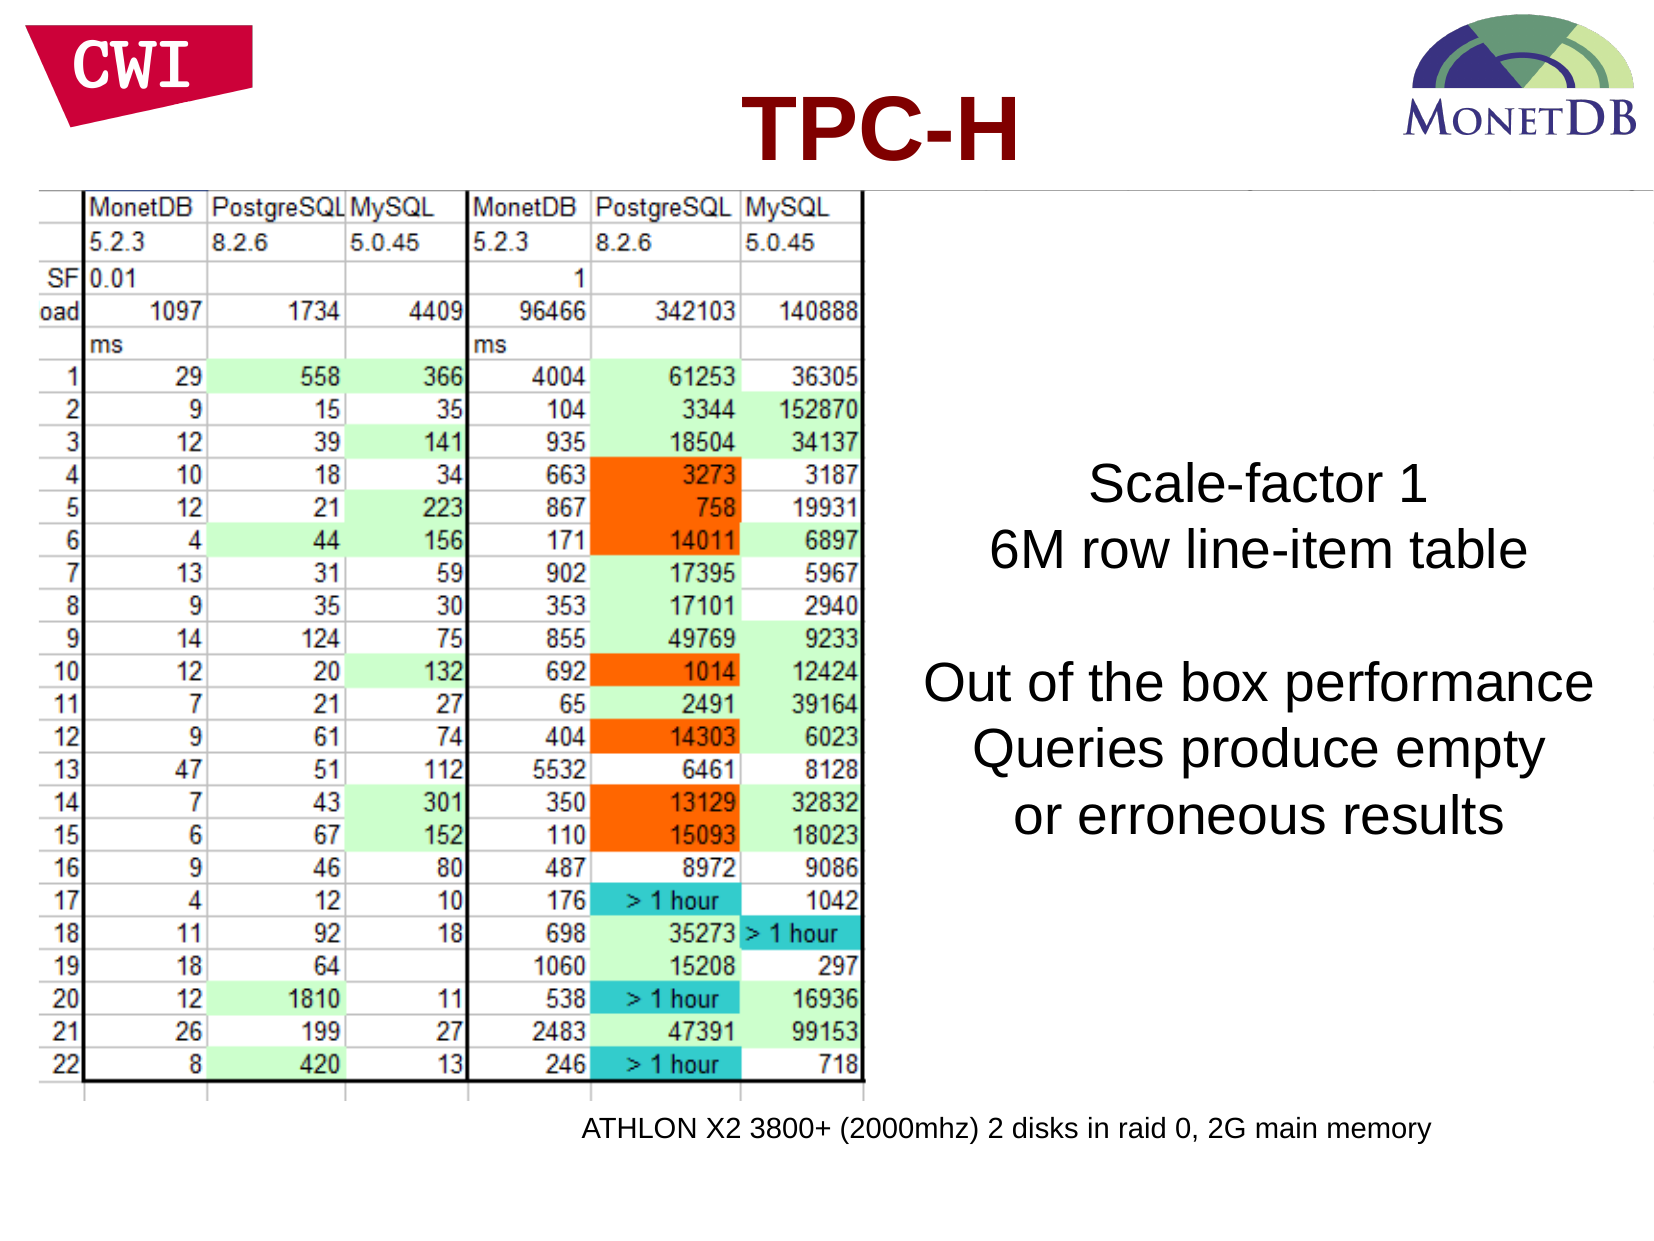

# TPC-H
Scale-factor 1
6M row line-item table
Out of the box performance
Queries produce empty
or erroneous results
ATHLON X2 3800+ (2000mhz) 2 disks in raid 0, 2G main memory